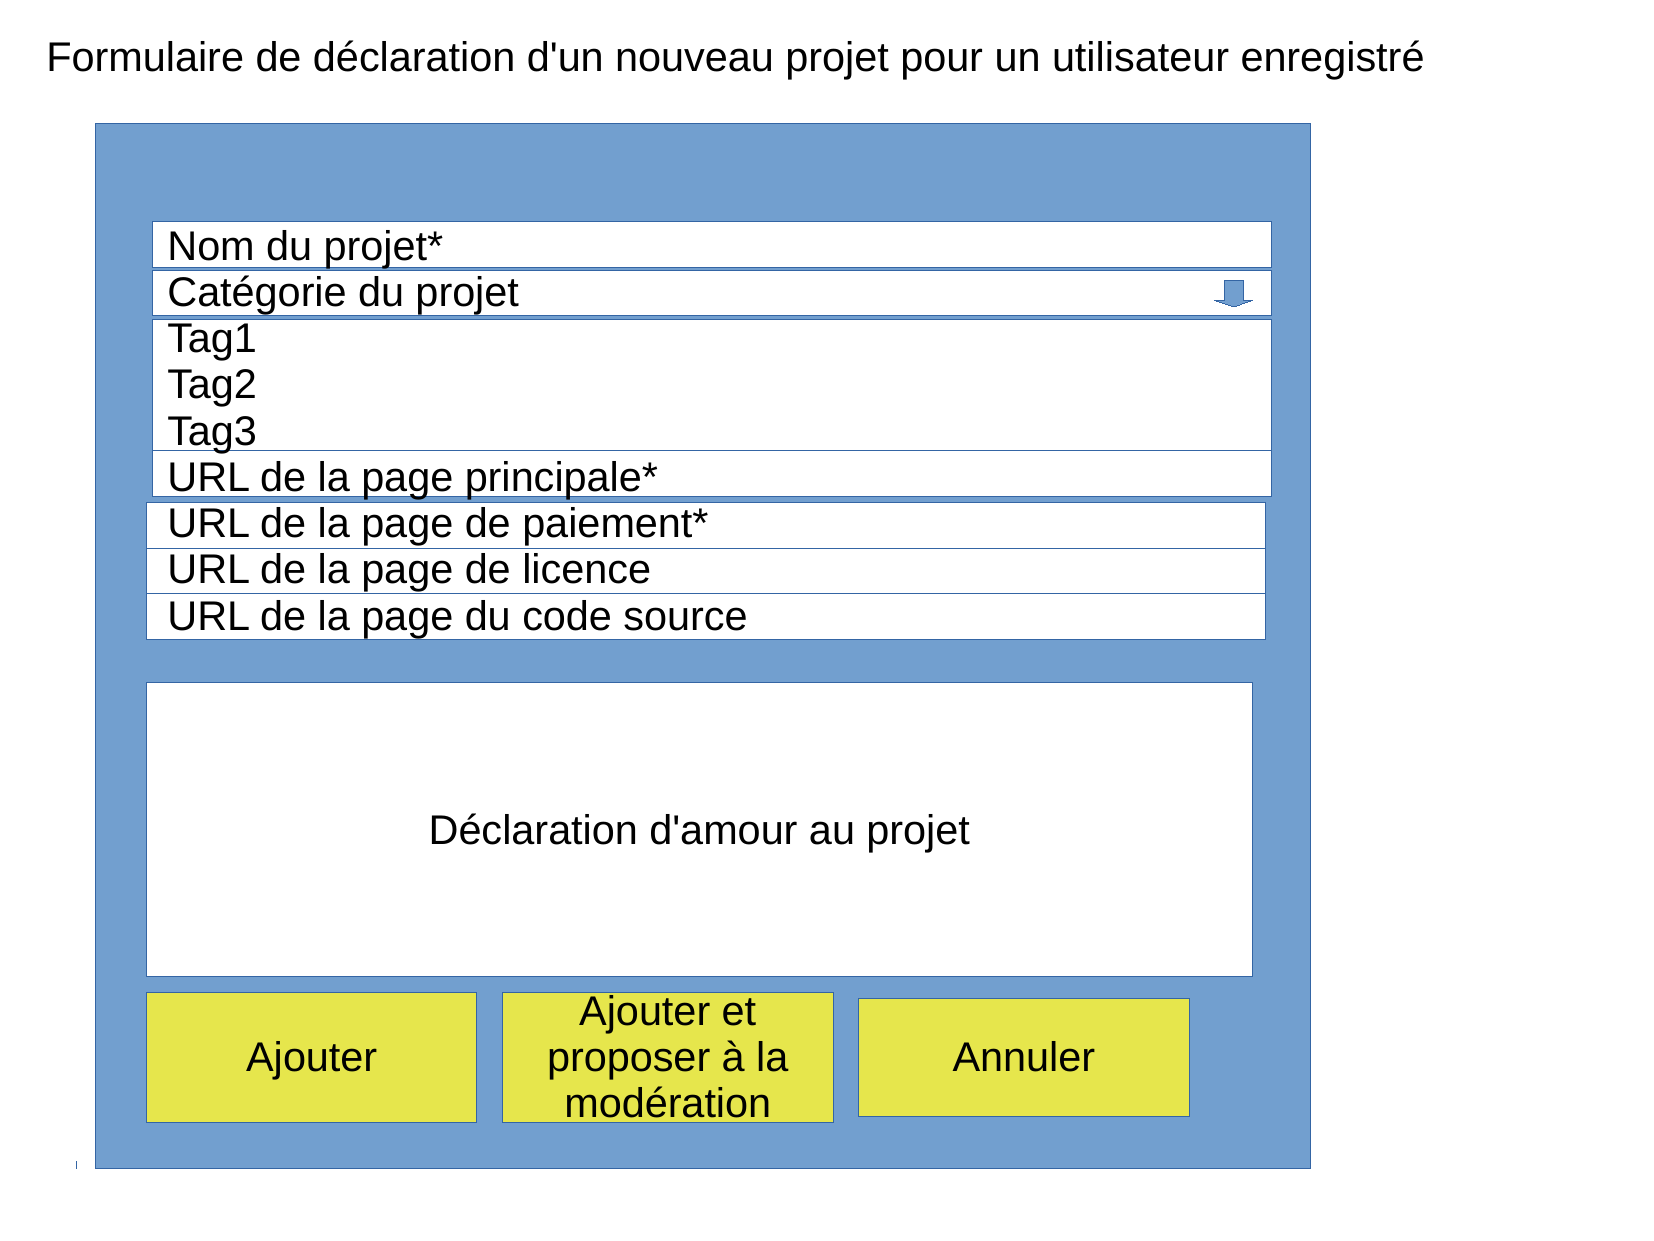

Formulaire de déclaration d'un nouveau projet pour un utilisateur enregistré
Nom du projet*
Catégorie du projet
Tag1
Tag2
Tag3
URL de la page principale*
URL de la page de paiement*
URL de la page de licence
URL de la page du code source
Déclaration d'amour au projet
Ajouter
Ajouter et proposer à la modération
Annuler